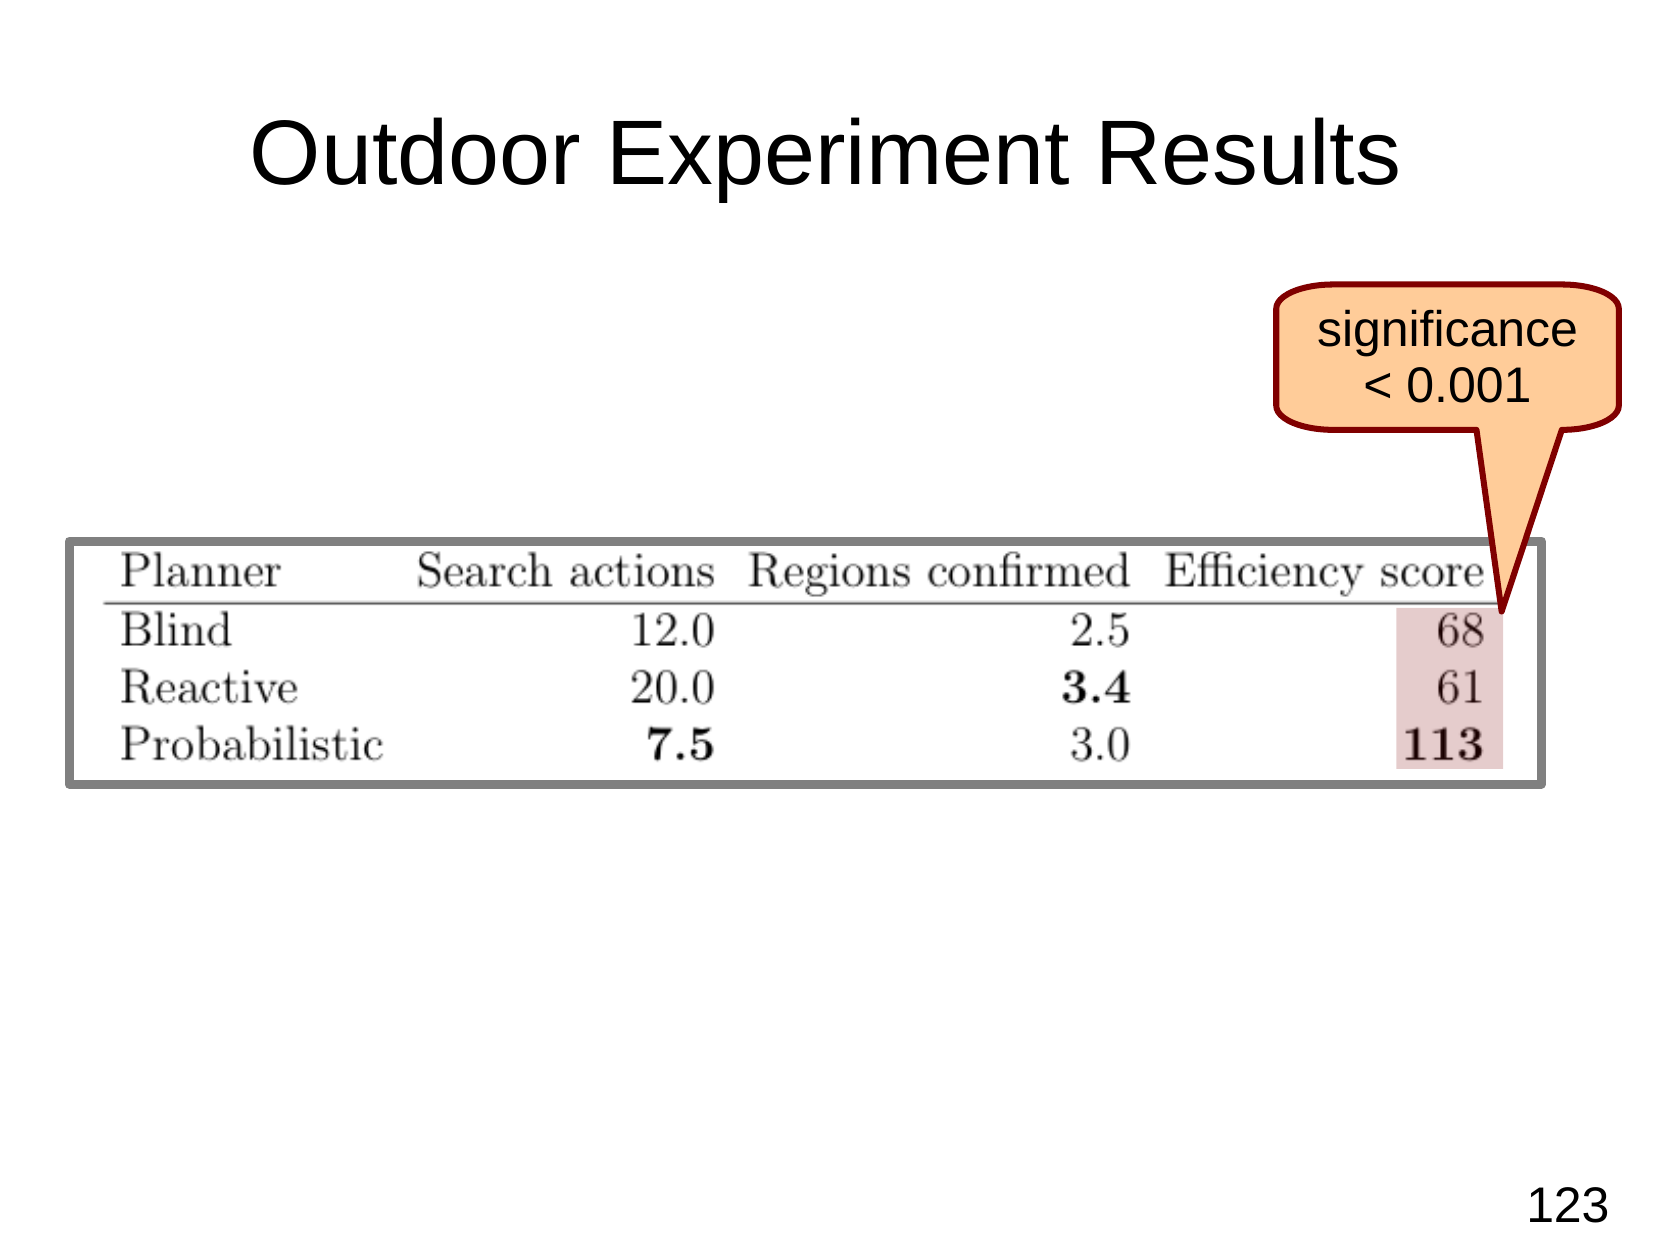

# Outdoor Experiment Results
significance
< 0.001